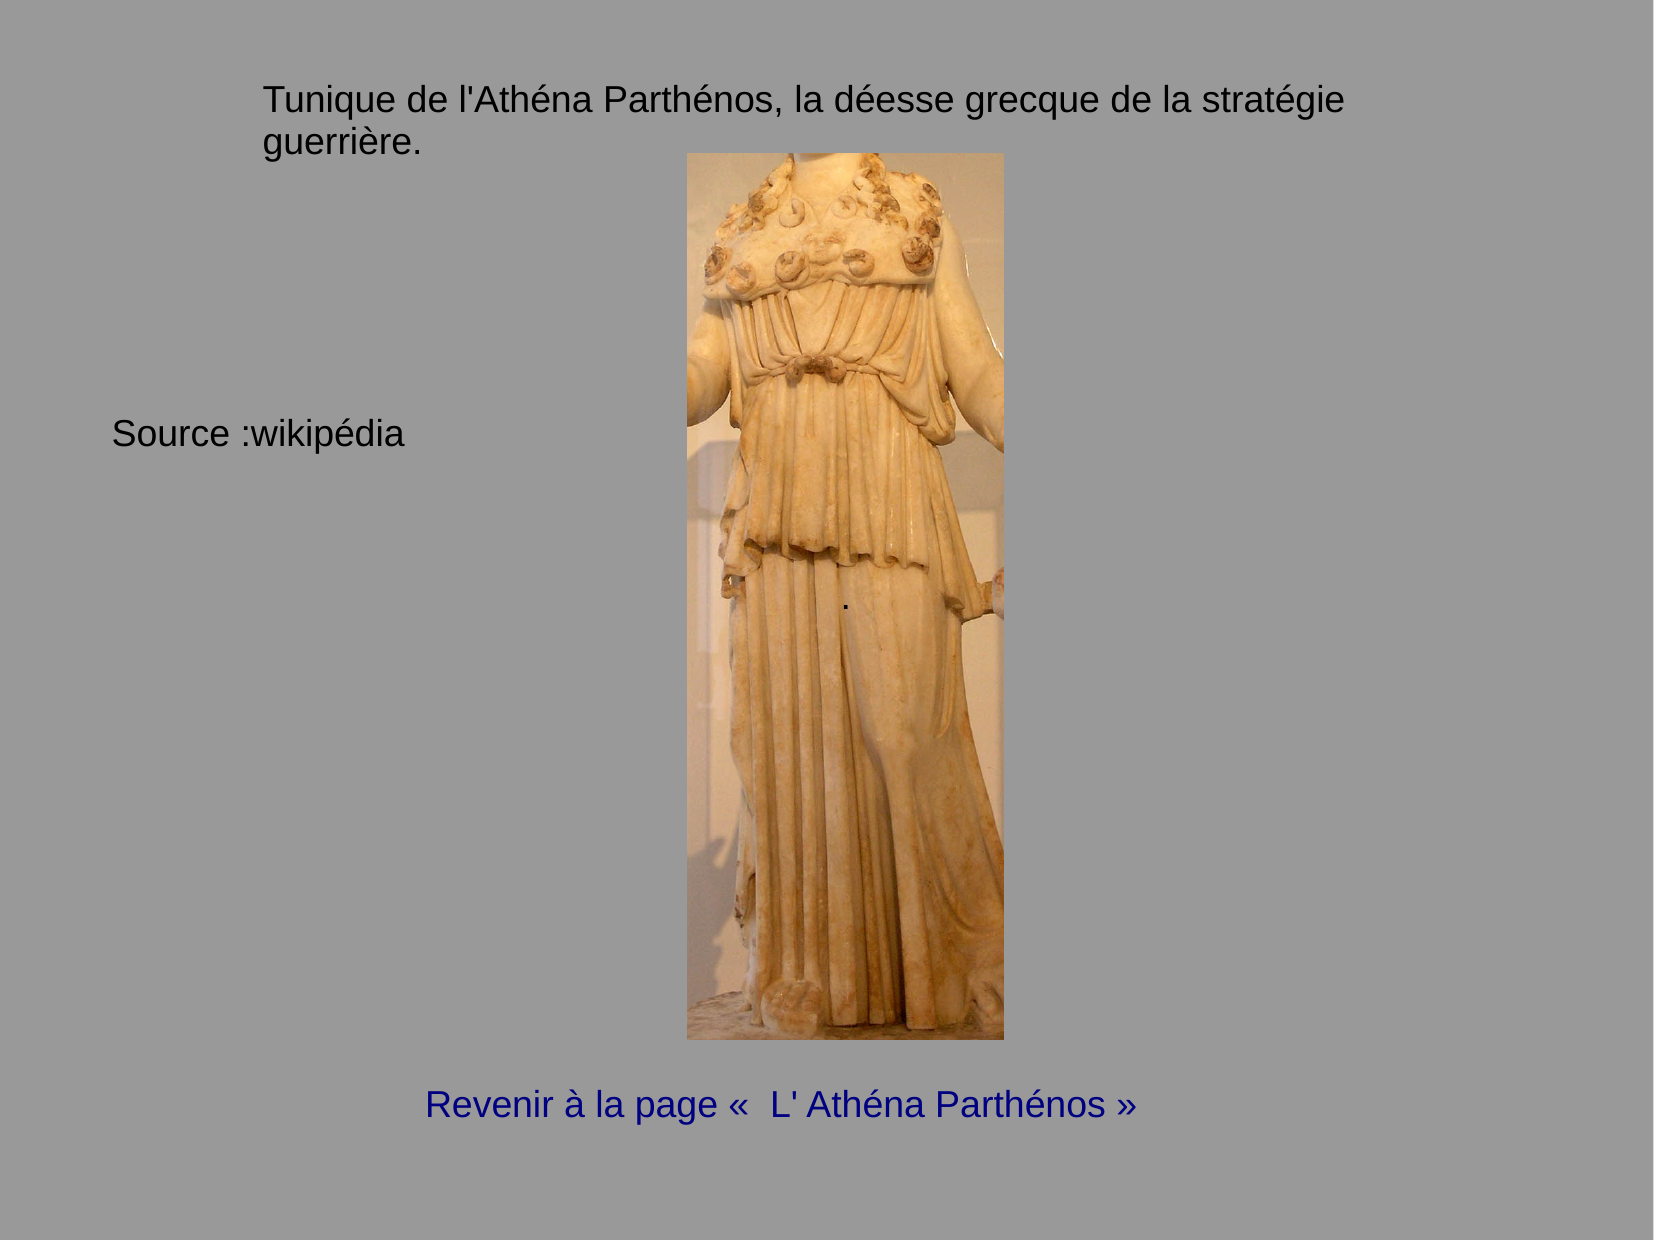

Tunique de l'Athéna Parthénos, la déesse grecque de la stratégie guerrière.
.
Source :wikipédia
Revenir à la page «  L' Athéna Parthénos »